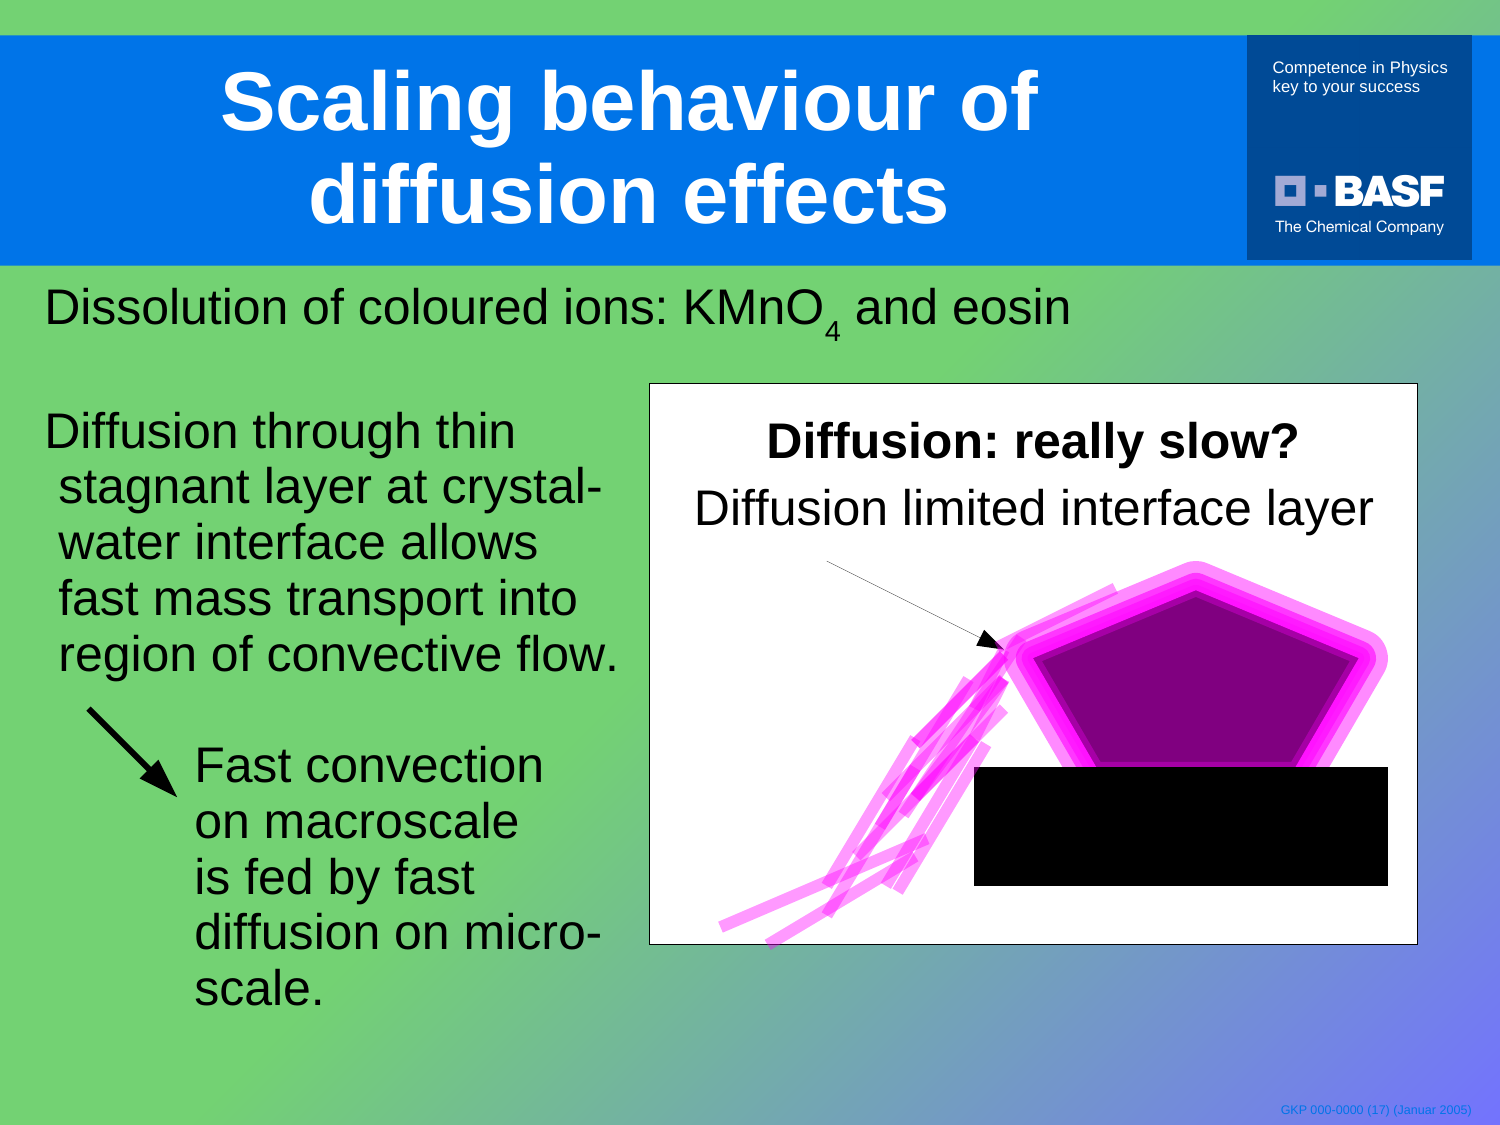

# Scaling behaviour of diffusion effects
Dissolution of coloured ions: KMnO4 and eosin
Diffusion through thin
 stagnant layer at crystal-
 water interface allows
 fast mass transport into
 region of convective flow.
	Fast convection
	on macroscale
	is fed by fast
	diffusion on micro-
	scale.
Diffusion: really slow?
Diffusion limited interface layer